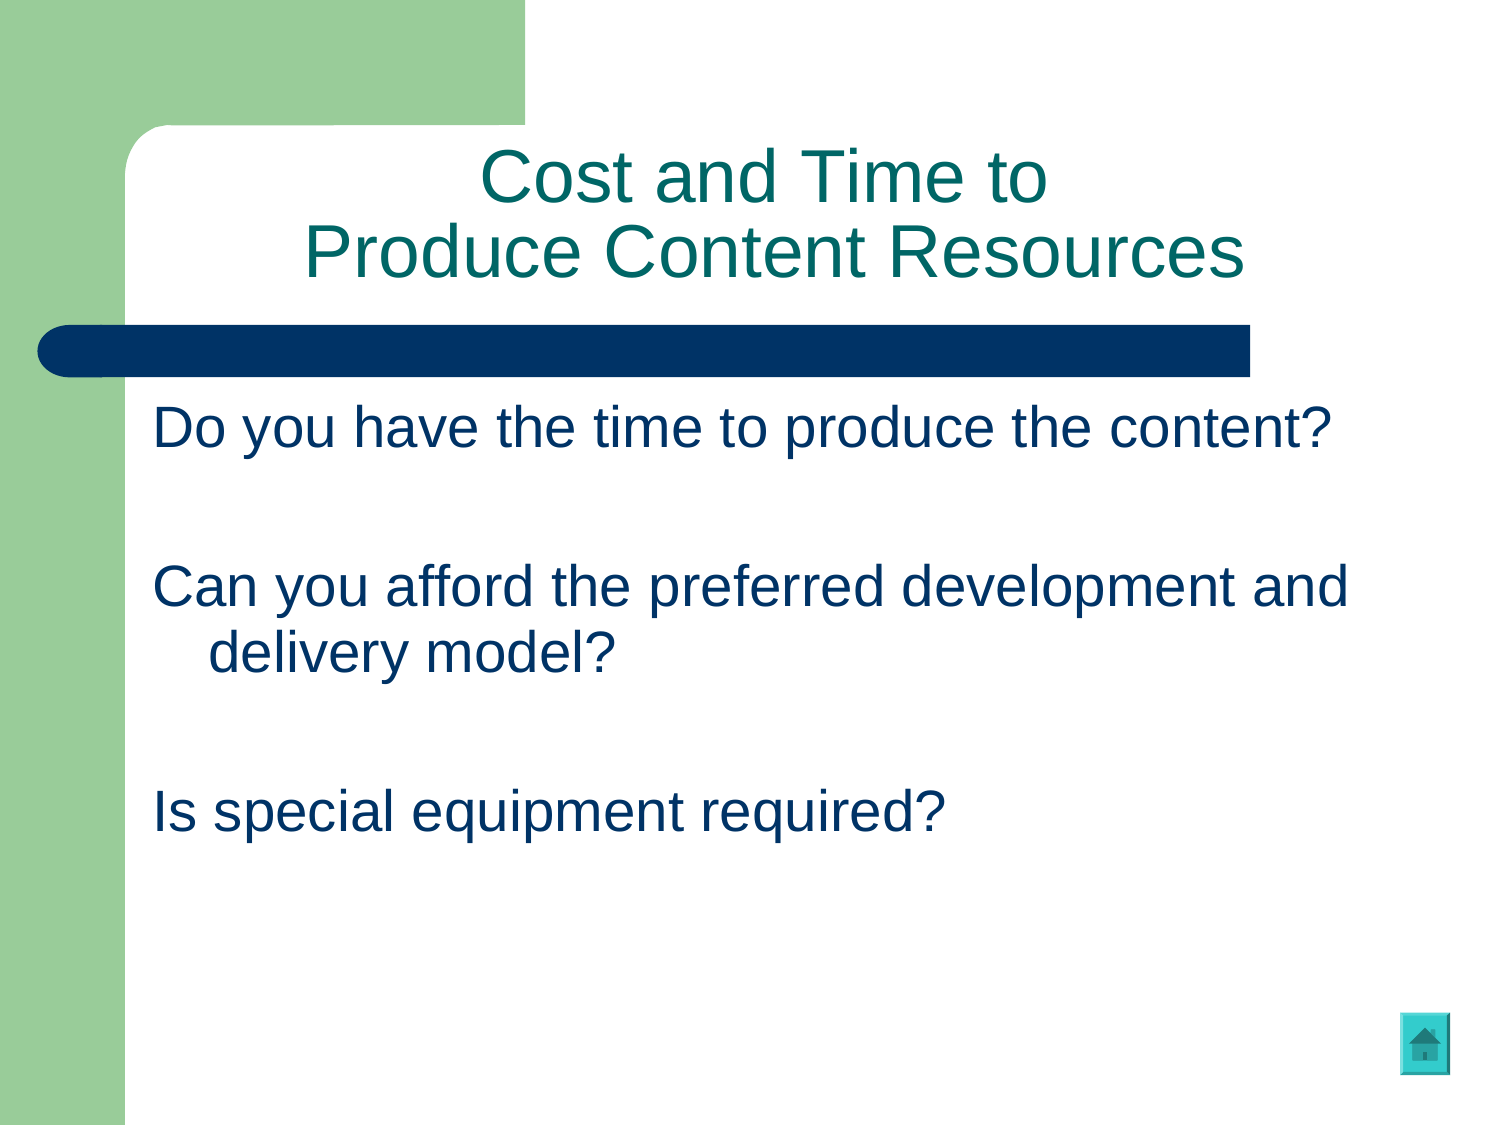

# Cost and Time to Produce Content Resources
Do you have the time to produce the content?
Can you afford the preferred development and delivery model?
Is special equipment required?